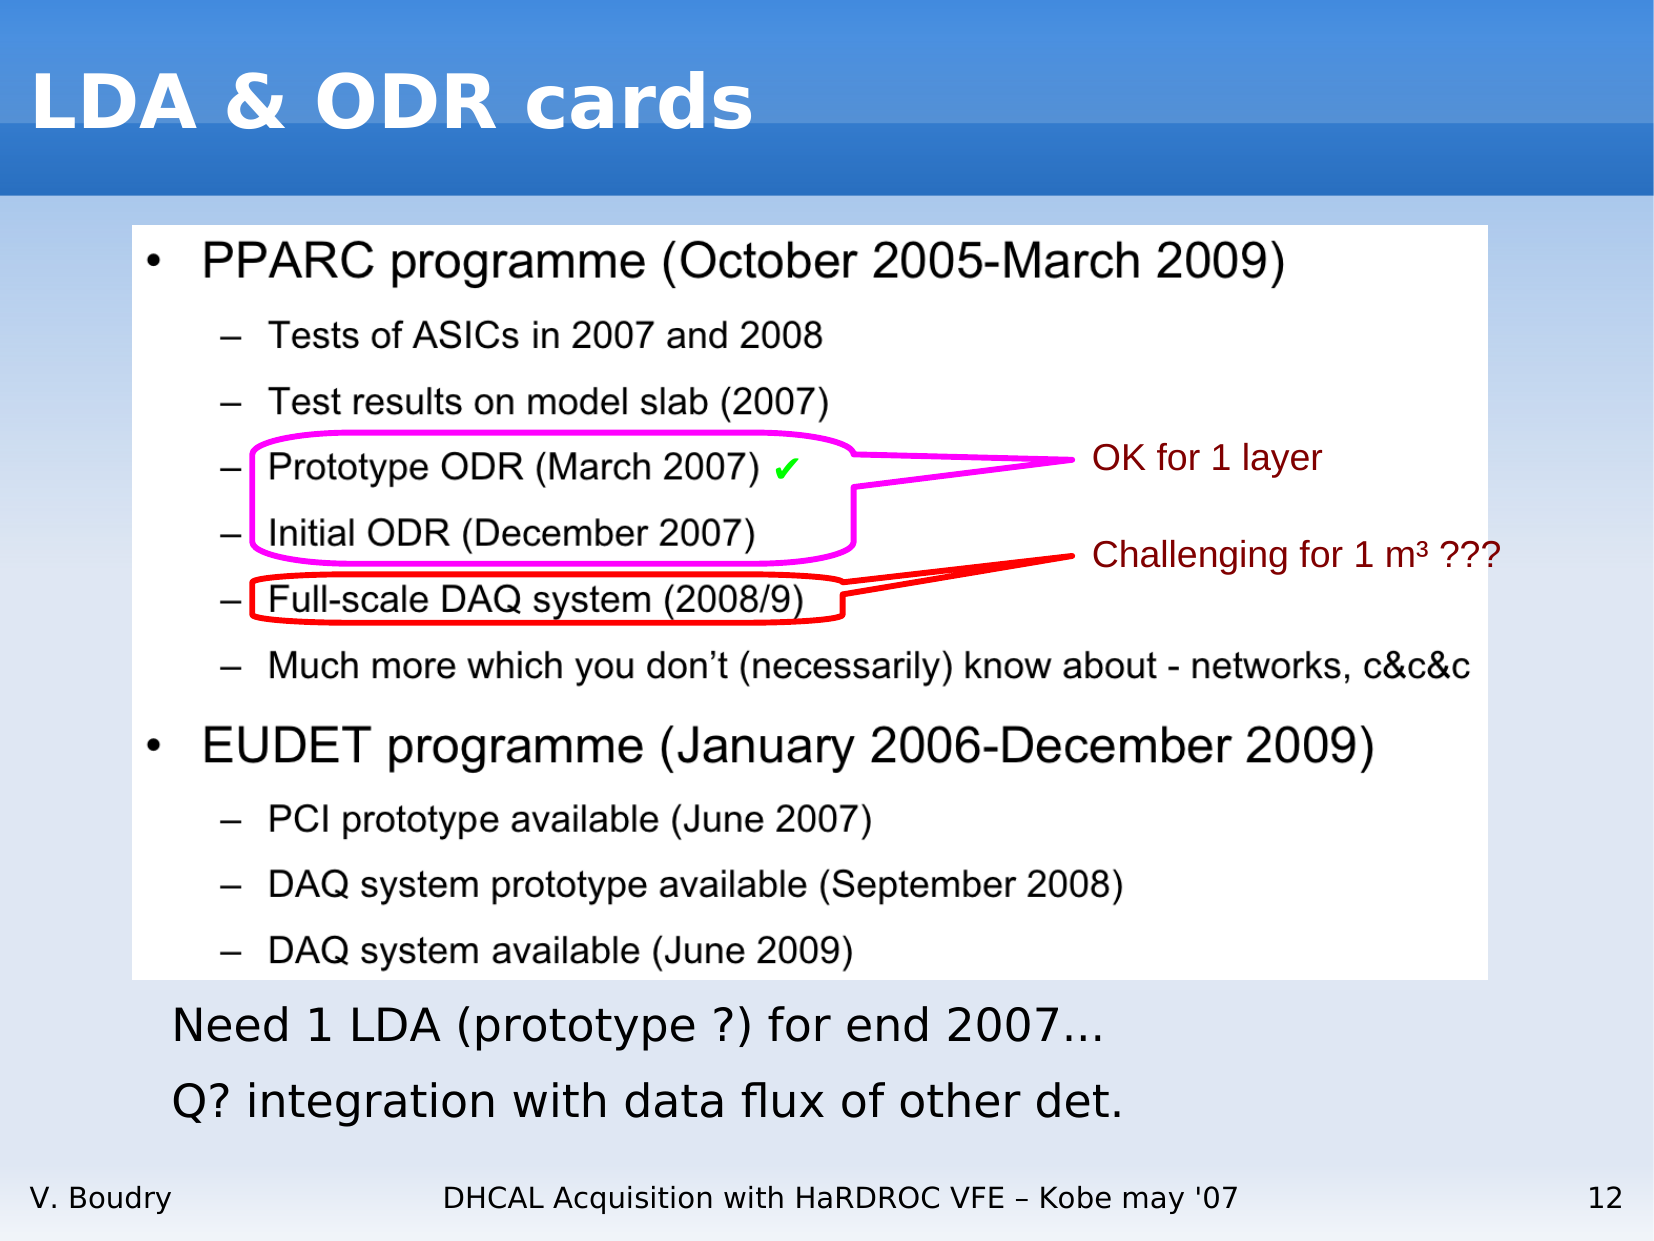

# LDA & ODR cards
OK for 1 layer
✔
Challenging for 1 m³ ???
Need 1 LDA (prototype ?) for end 2007...
Q? integration with data flux of other det.
DHCAL Acquisition with HaRDROC VFE – Kobe may '07
12